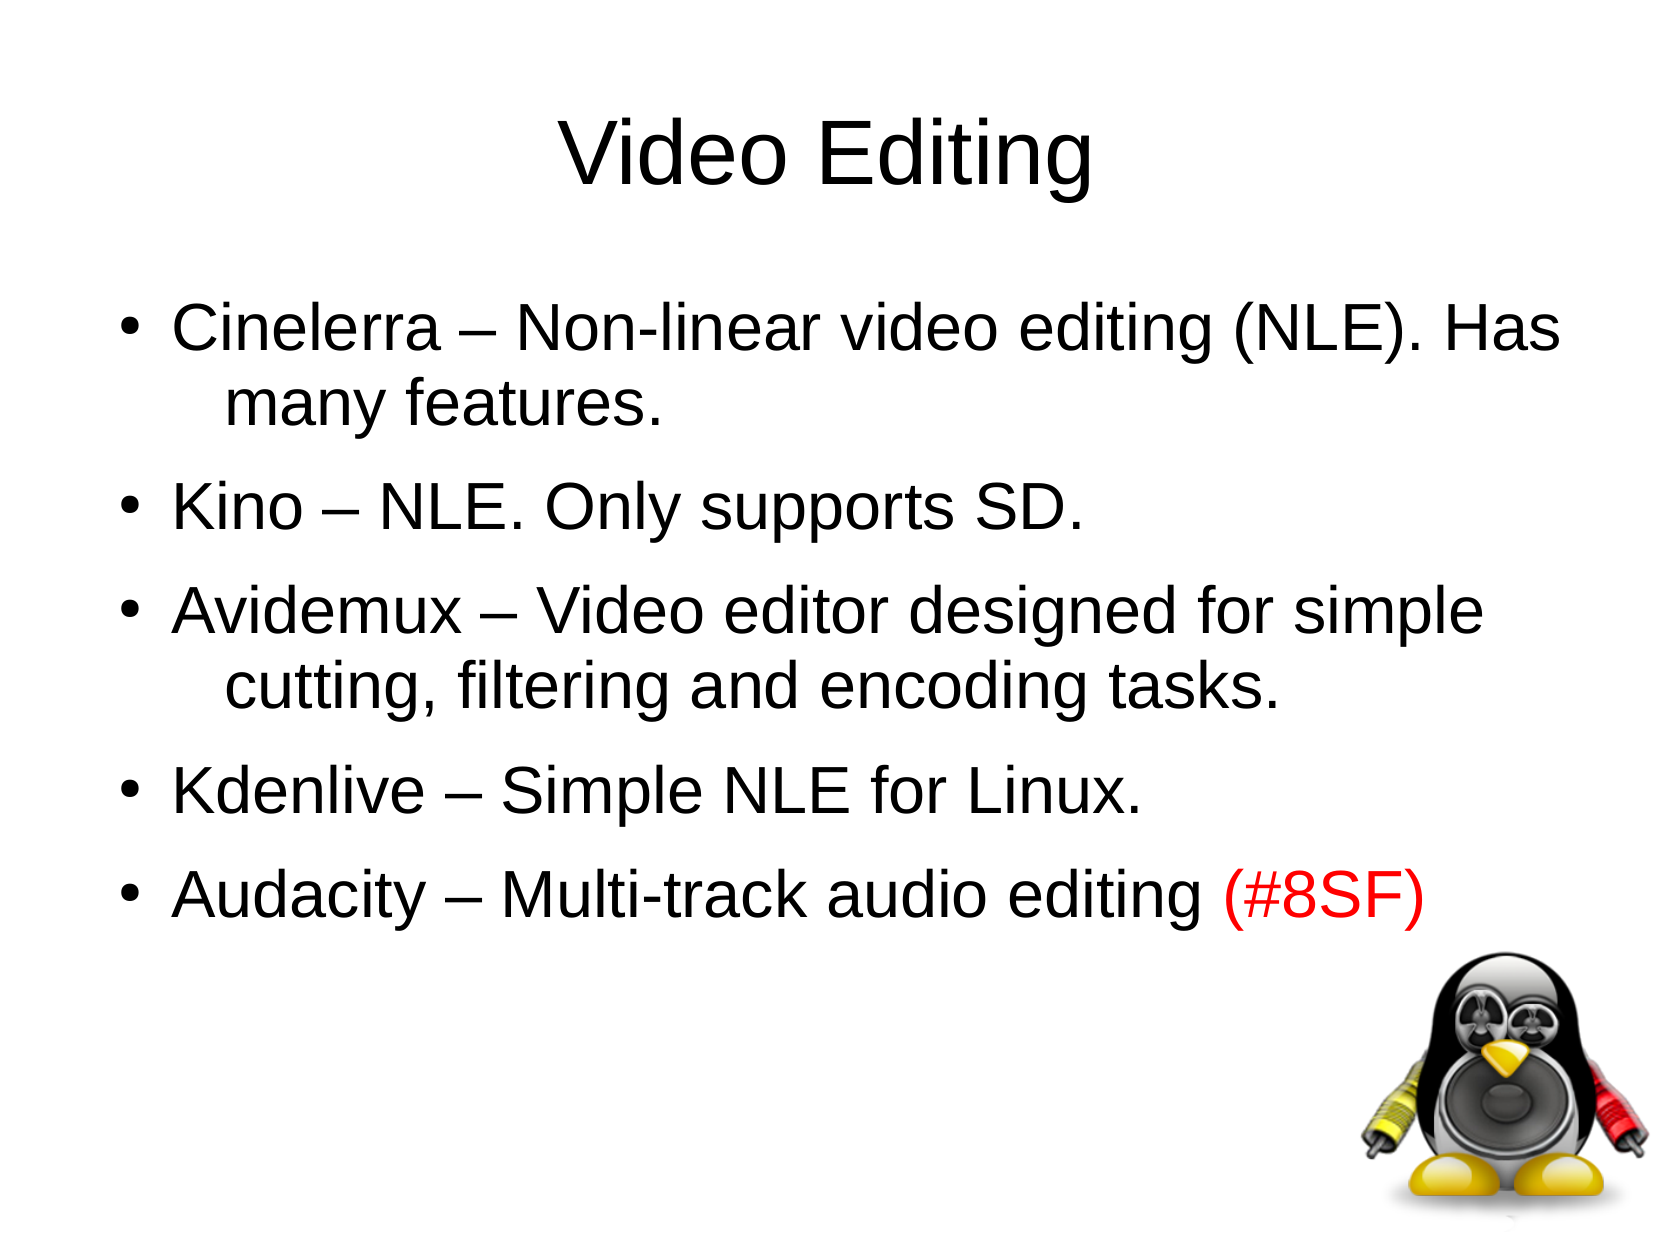

# Video Editing
Cinelerra – Non-linear video editing (NLE). Has many features.
Kino – NLE. Only supports SD.
Avidemux – Video editor designed for simple cutting, filtering and encoding tasks.
Kdenlive – Simple NLE for Linux.
Audacity – Multi-track audio editing (#8SF)